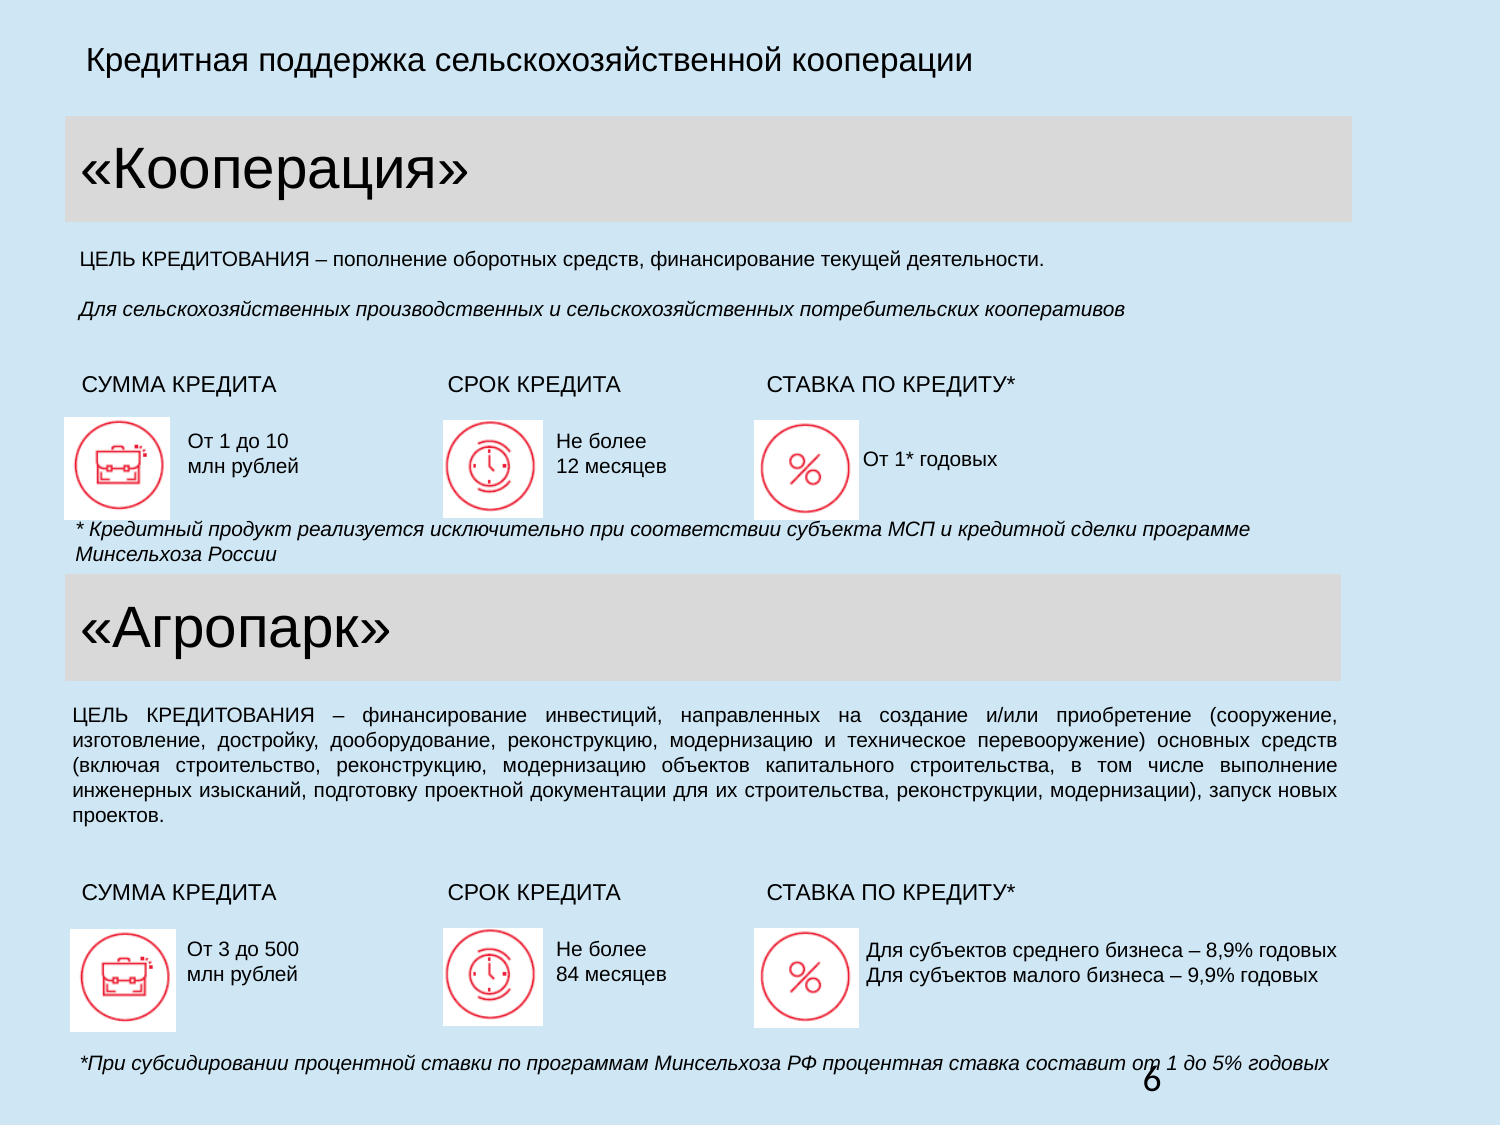

Кредитная поддержка сельскохозяйственной кооперации
| «Кооперация» |
| --- |
ЦЕЛЬ КРЕДИТОВАНИЯ – пополнение оборотных средств, финансирование текущей деятельности.
Для сельскохозяйственных производственных и сельскохозяйственных потребительских кооперативов
СУММА КРЕДИТА
СРОК КРЕДИТА
СТАВКА ПО КРЕДИТУ*
От 1 до 10
млн рублей
Не более
12 месяцев
От 1* годовых
* Кредитный продукт реализуется исключительно при соответствии субъекта МСП и кредитной сделки программе Минсельхоза России
| «Агропарк» |
| --- |
ЦЕЛЬ КРЕДИТОВАНИЯ – финансирование инвестиций, направленных на создание и/или приобретение (сооружение, изготовление, достройку, дооборудование, реконструкцию, модернизацию и техническое перевооружение) основных средств (включая строительство, реконструкцию, модернизацию объектов капитального строительства, в том числе выполнение инженерных изысканий, подготовку проектной документации для их строительства, реконструкции, модернизации), запуск новых проектов.
СУММА КРЕДИТА
СРОК КРЕДИТА
СТАВКА ПО КРЕДИТУ*
От 3 до 500
млн рублей
Не более
84 месяцев
Для субъектов среднего бизнеса – 8,9% годовых
Для субъектов малого бизнеса – 9,9% годовых
*При субсидировании процентной ставки по программам Минсельхоза РФ процентная ставка составит от 1 до 5% годовых